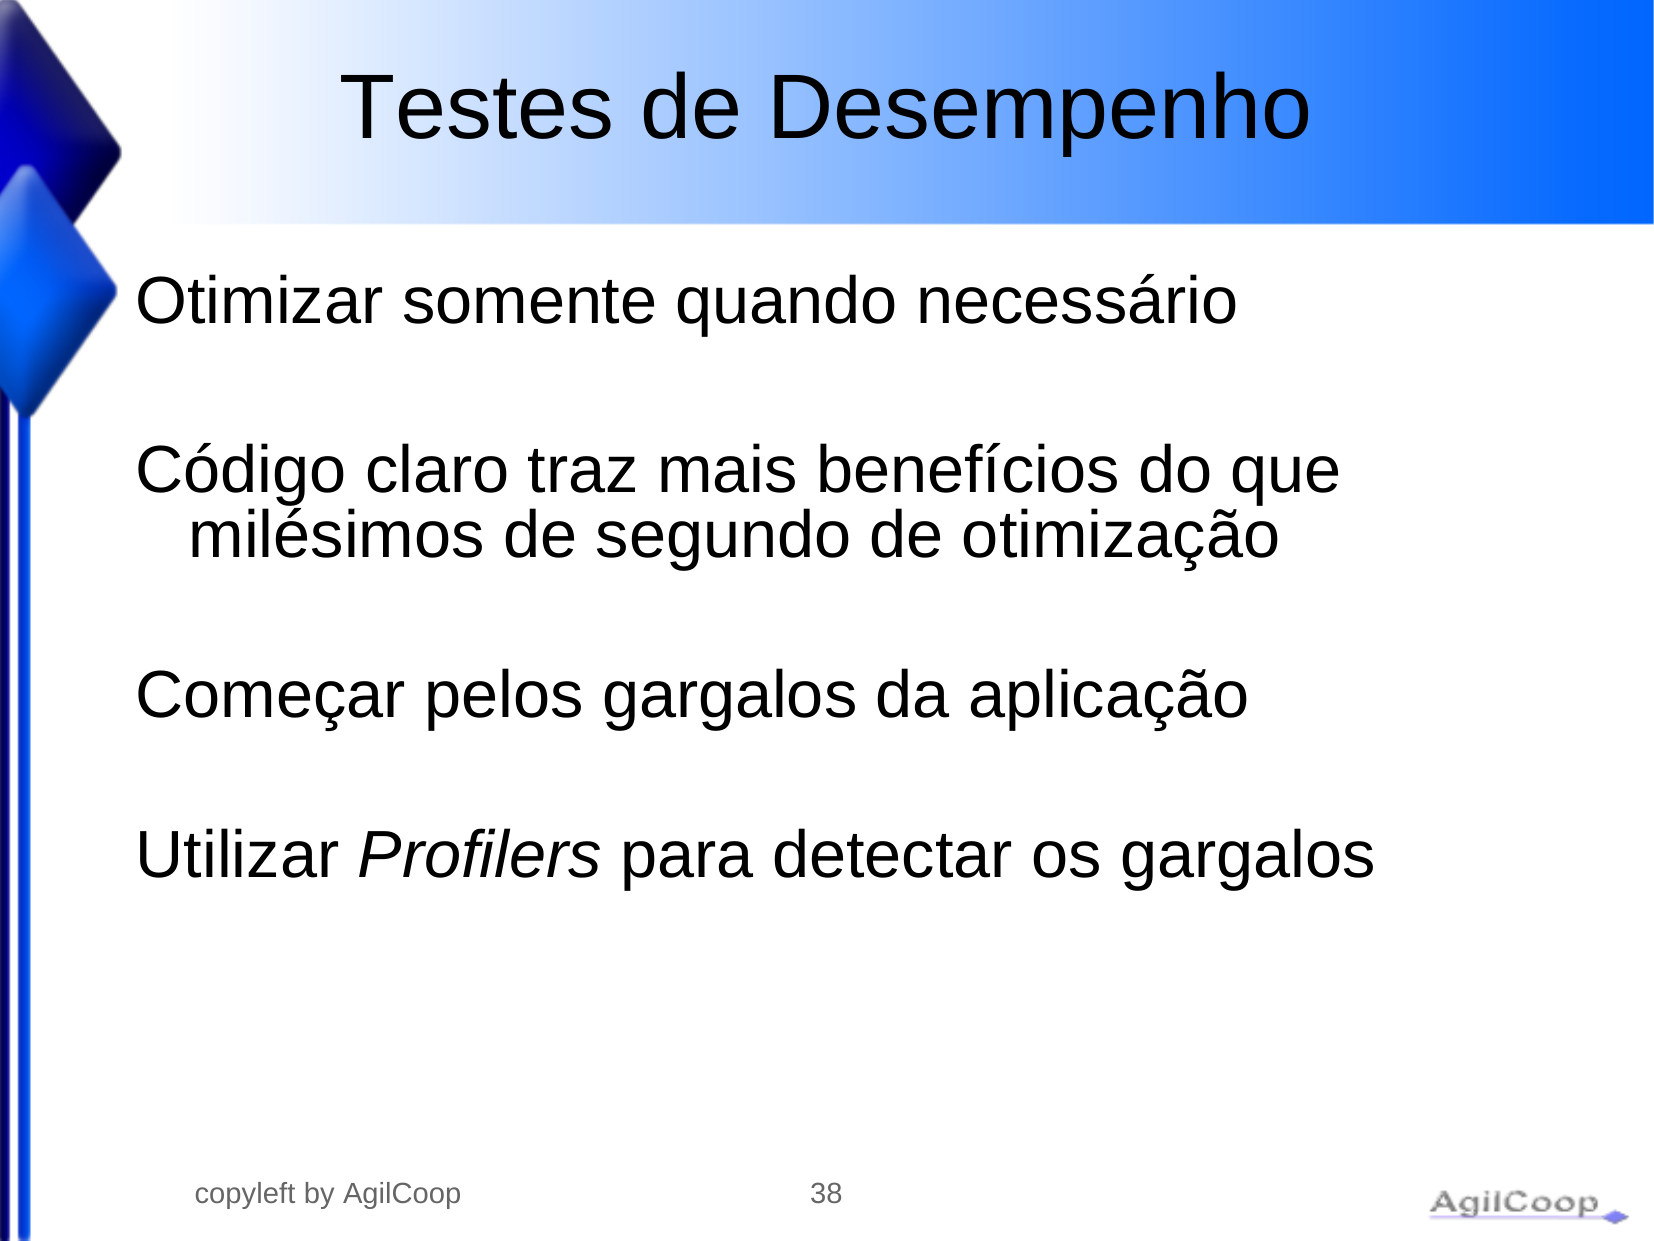

# Testes de Desempenho
Otimizar somente quando necessário
Código claro traz mais benefícios do que milésimos de segundo de otimização
Começar pelos gargalos da aplicação
Utilizar Profilers para detectar os gargalos
copyleft by AgilCoop
38